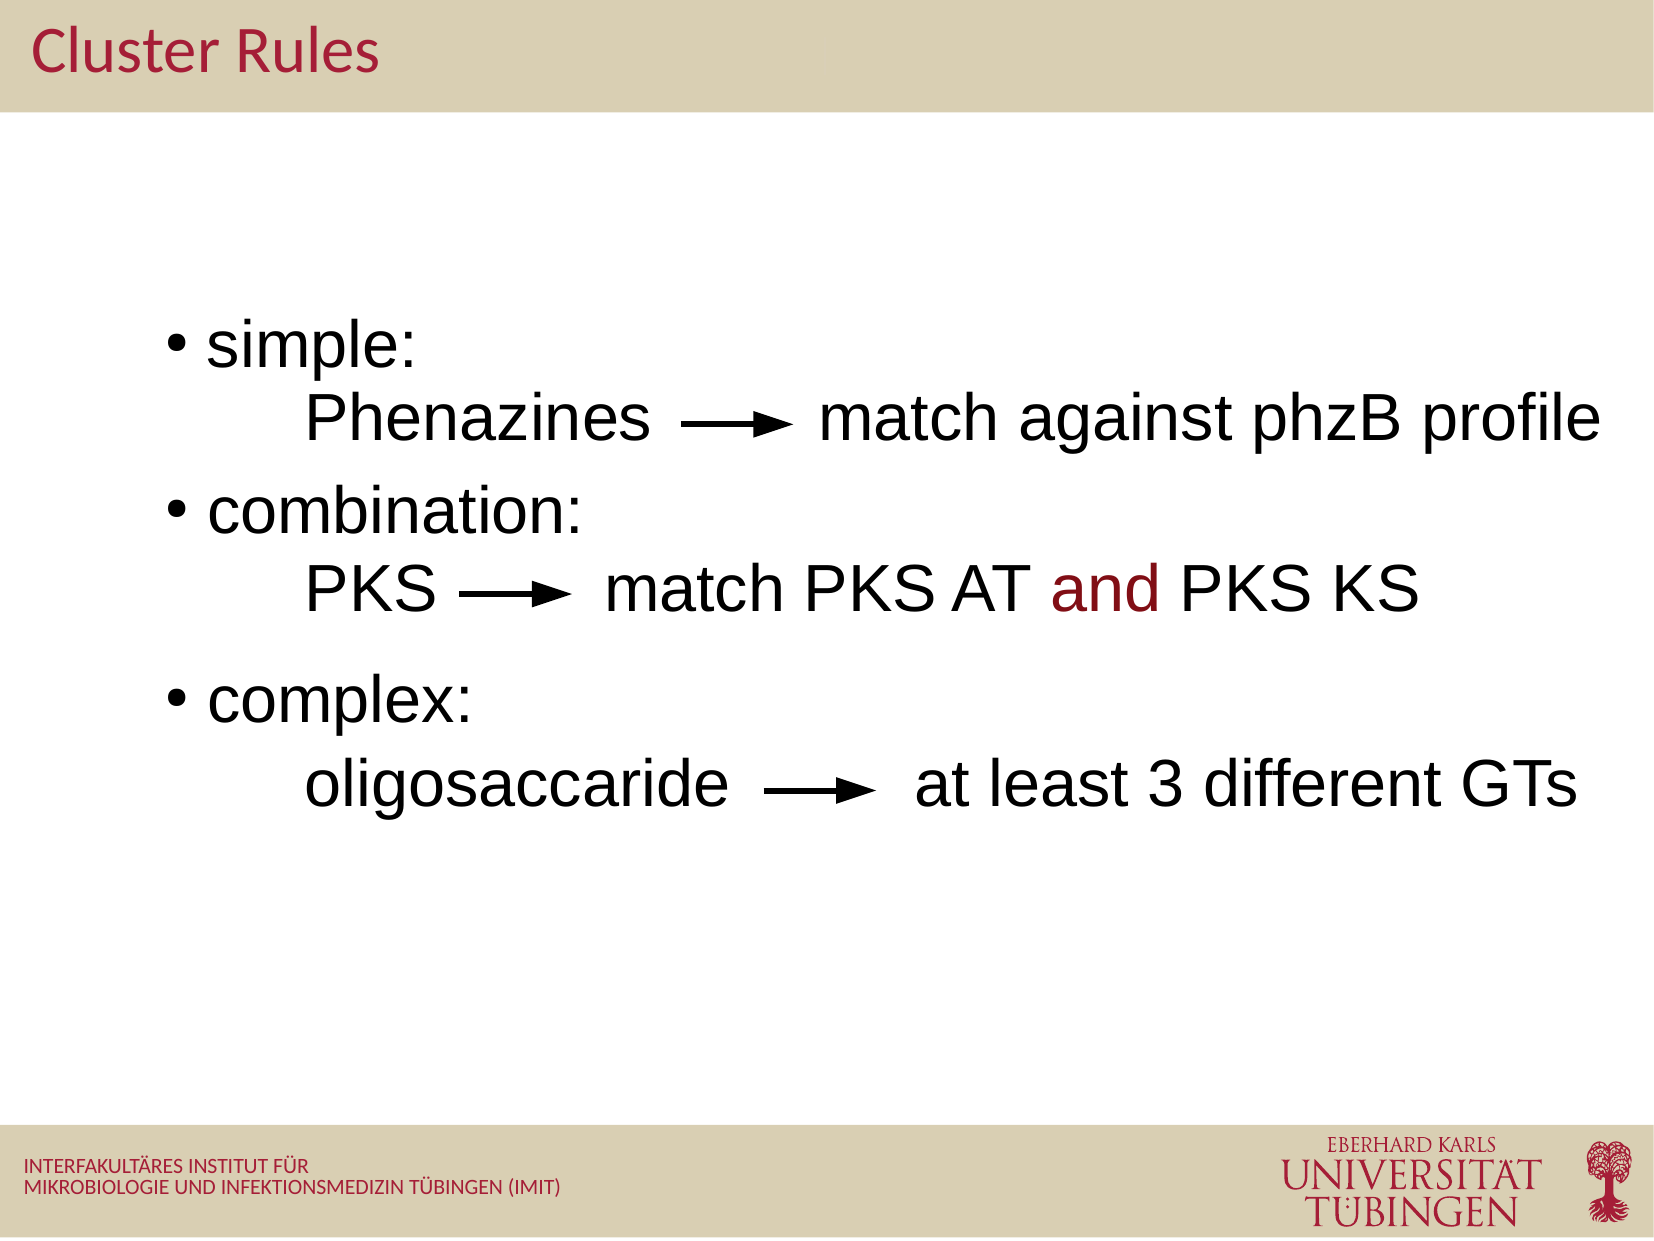

# Cluster Rules
 simple:
Phenazines match against phzB profile
 combination:
PKS match PKS AT and PKS KS
 complex:
oligosaccaride at least 3 different GTs